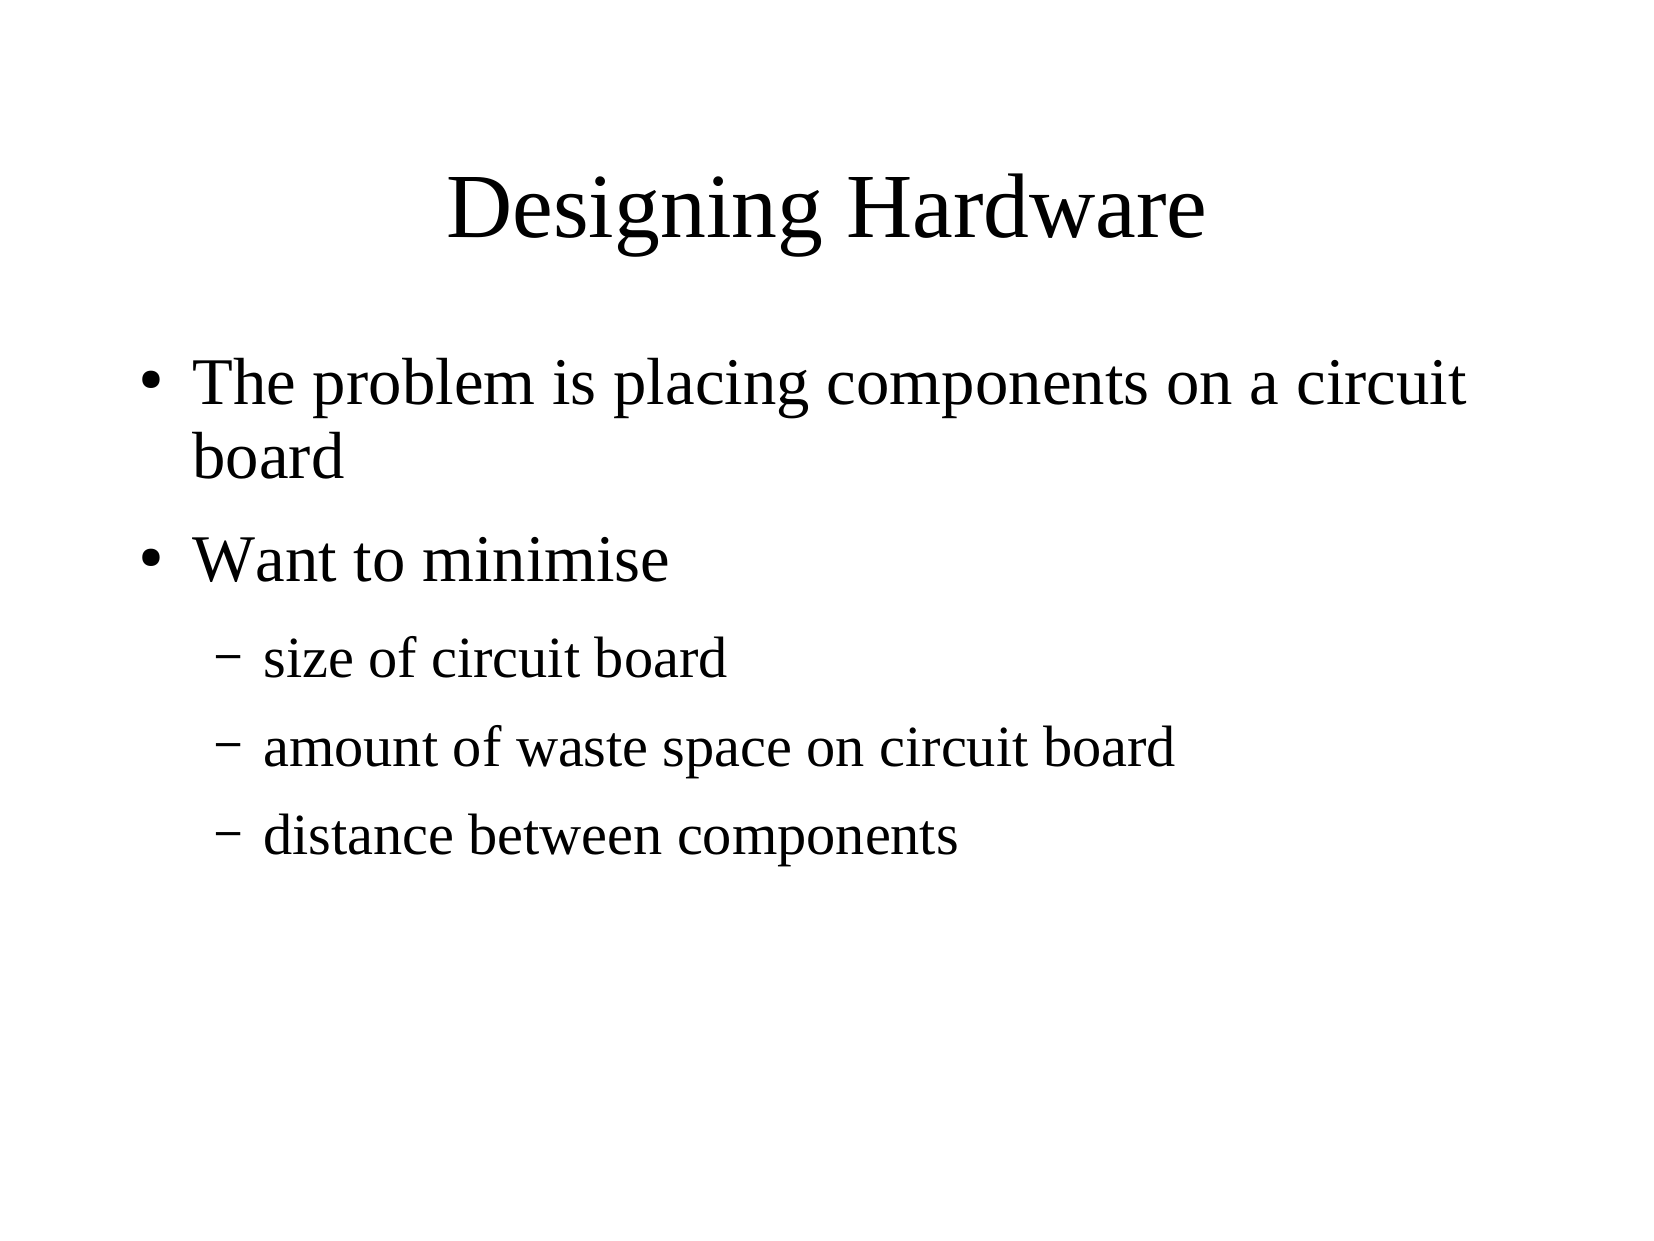

# Designing Hardware
The problem is placing components on a circuit board
Want to minimise
size of circuit board
amount of waste space on circuit board
distance between components